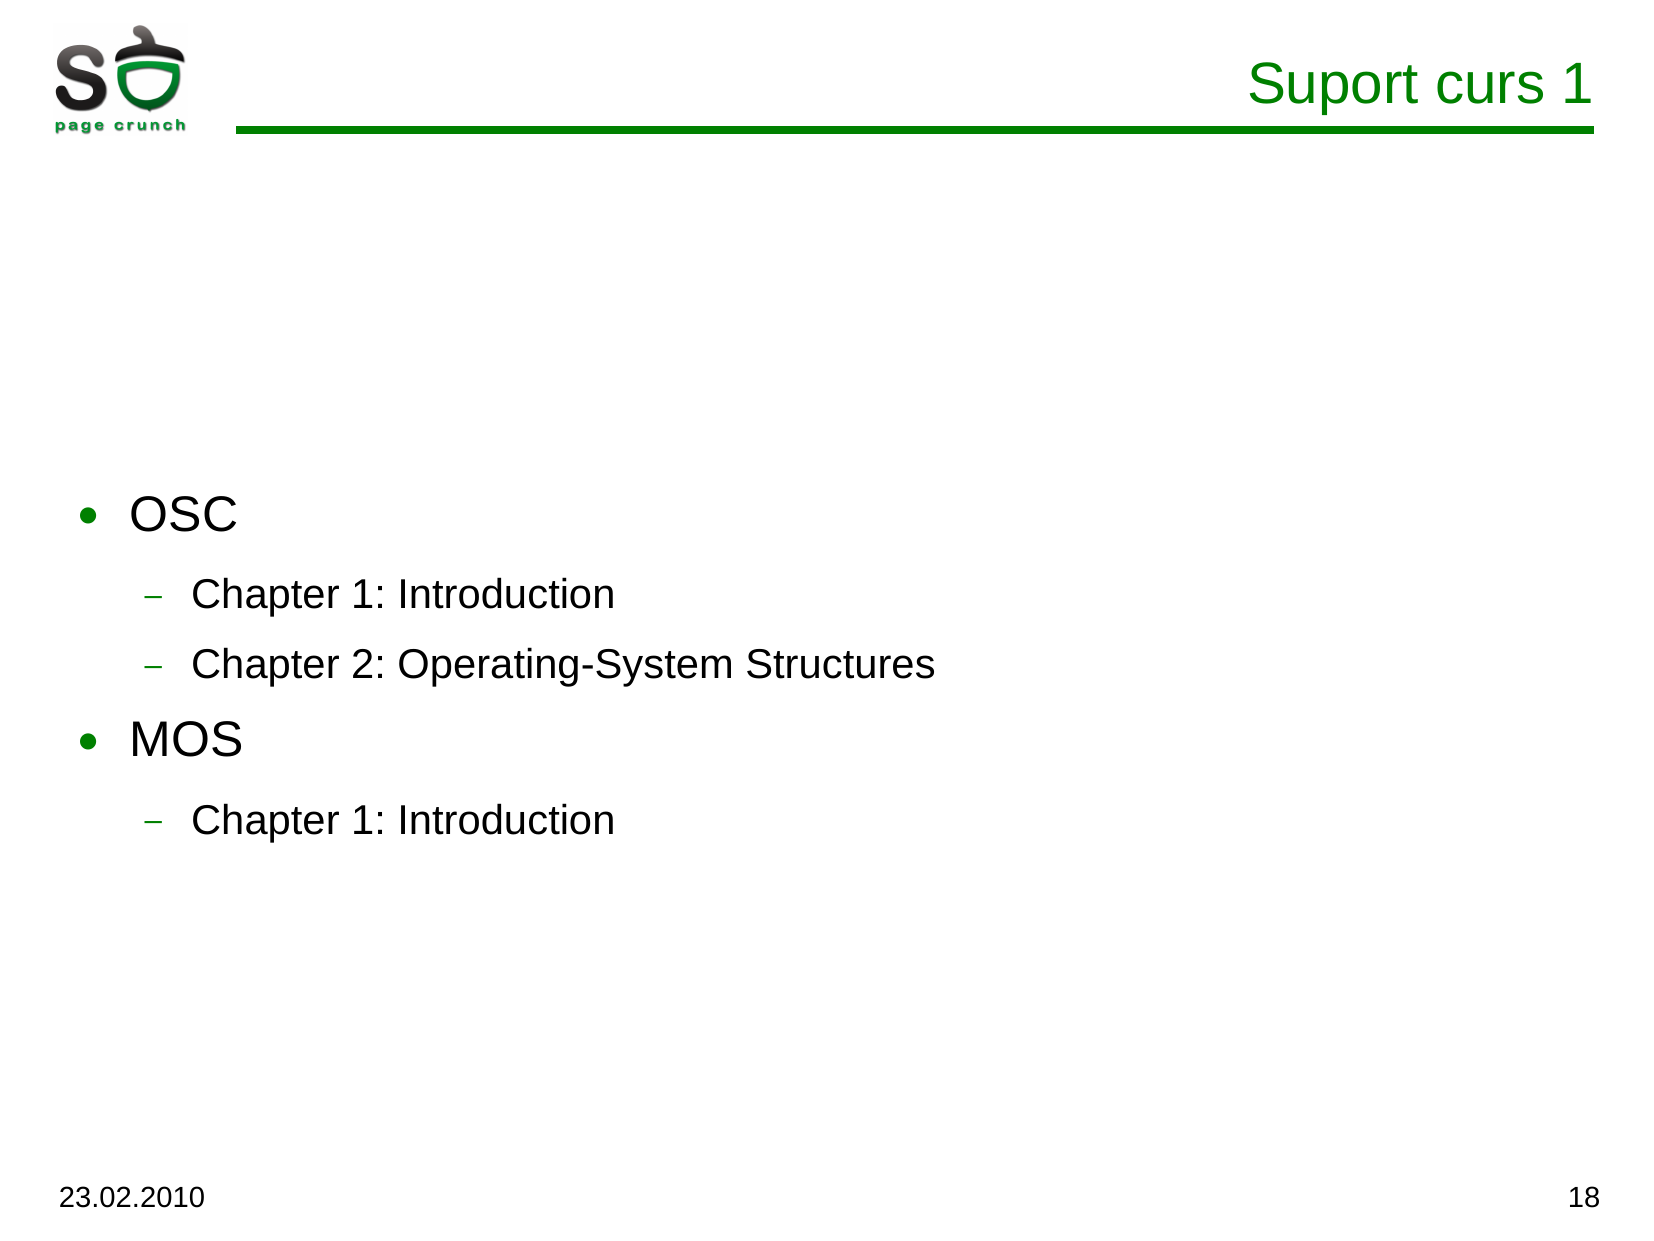

# Suport curs 1
OSC
Chapter 1: Introduction
Chapter 2: Operating-System Structures
MOS
Chapter 1: Introduction
23.02.2010
18